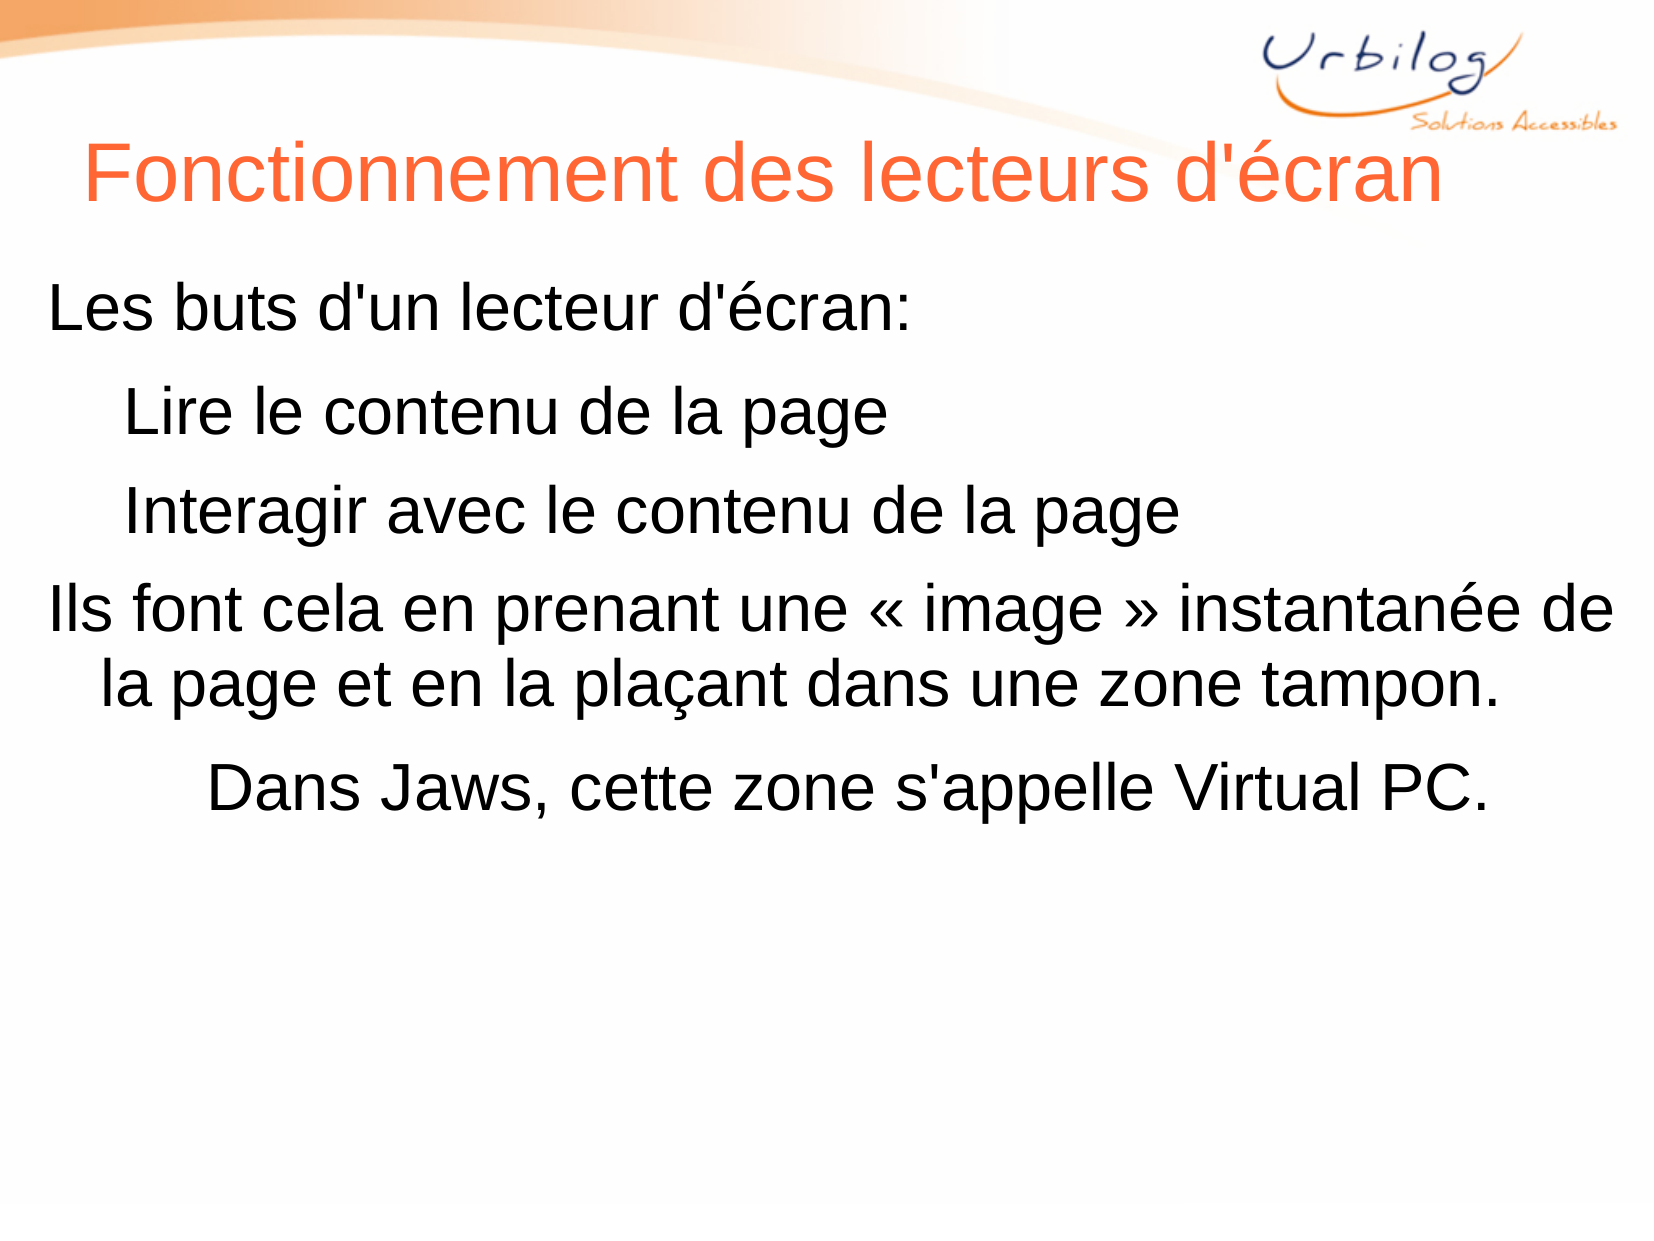

# Fonctionnement des lecteurs d'écran
Les buts d'un lecteur d'écran:
Lire le contenu de la page
Interagir avec le contenu de la page
Ils font cela en prenant une « image » instantanée de la page et en la plaçant dans une zone tampon.
Dans Jaws, cette zone s'appelle Virtual PC.